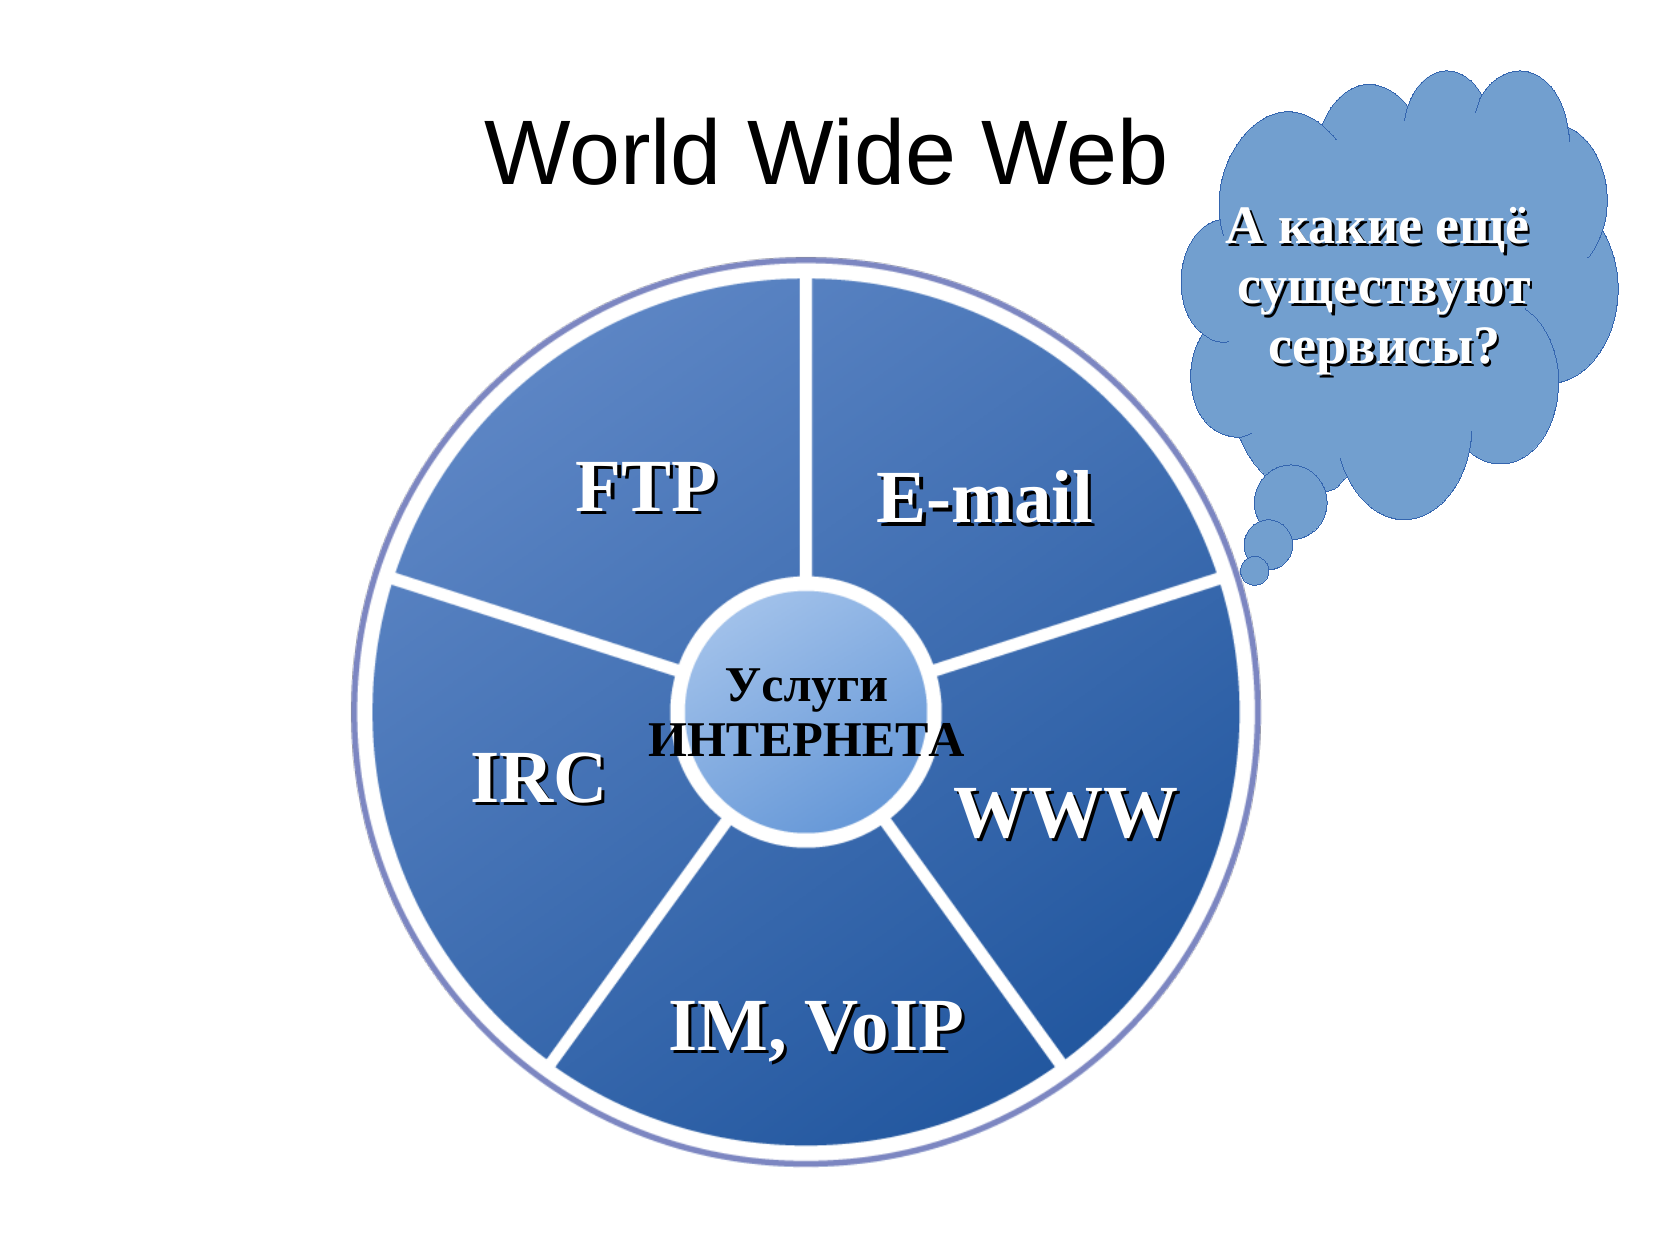

# World Wide Web
А какие ещё
существуют
сервисы?
Услуги
ИНТЕРНЕТА
FTP
E-mail
IRC
WWW
IM, VoIP